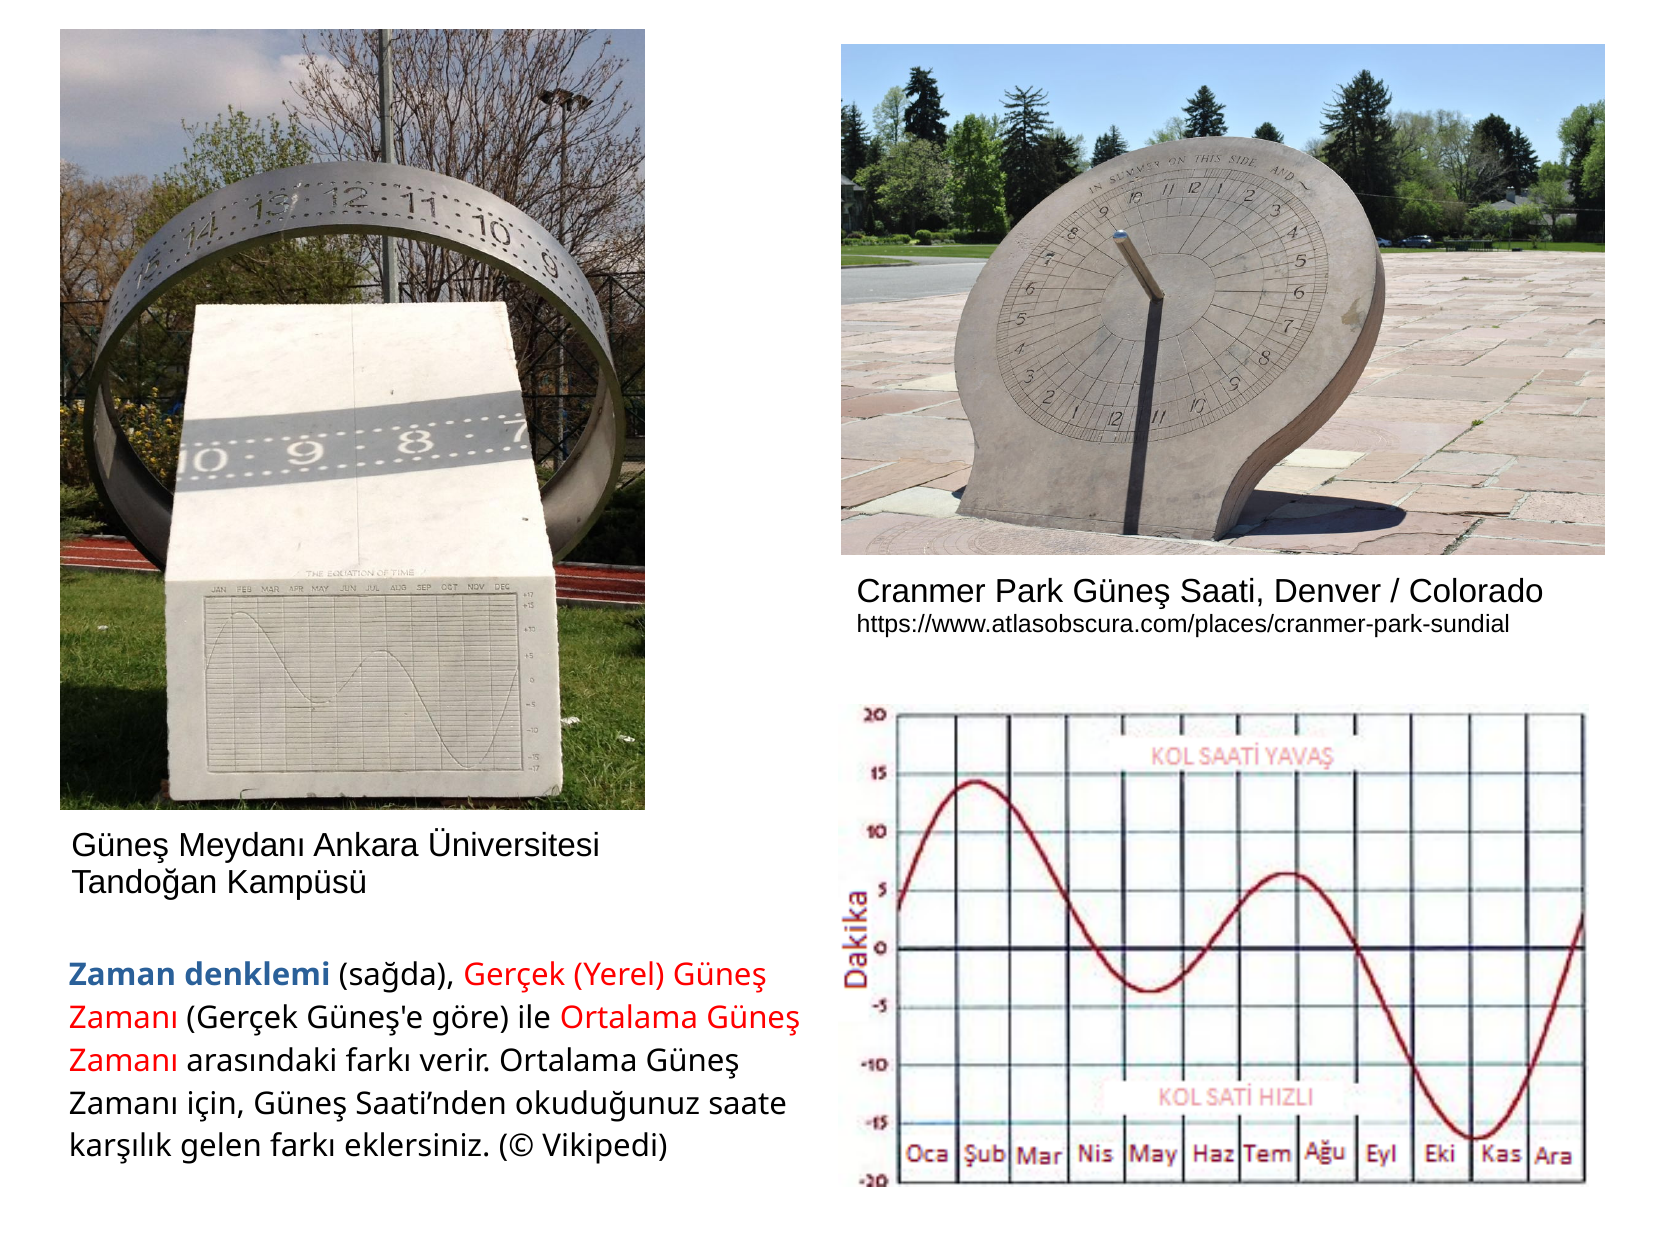

Cranmer Park Güneş Saati, Denver / Colorado
https://www.atlasobscura.com/places/cranmer-park-sundial
Güneş Meydanı Ankara Üniversitesi
Tandoğan Kampüsü
Zaman denklemi (sağda), Gerçek (Yerel) Güneş Zamanı (Gerçek Güneş'e göre) ile Ortalama Güneş Zamanı arasındaki farkı verir. Ortalama Güneş Zamanı için, Güneş Saati’nden okuduğunuz saate karşılık gelen farkı eklersiniz. (© Vikipedi)